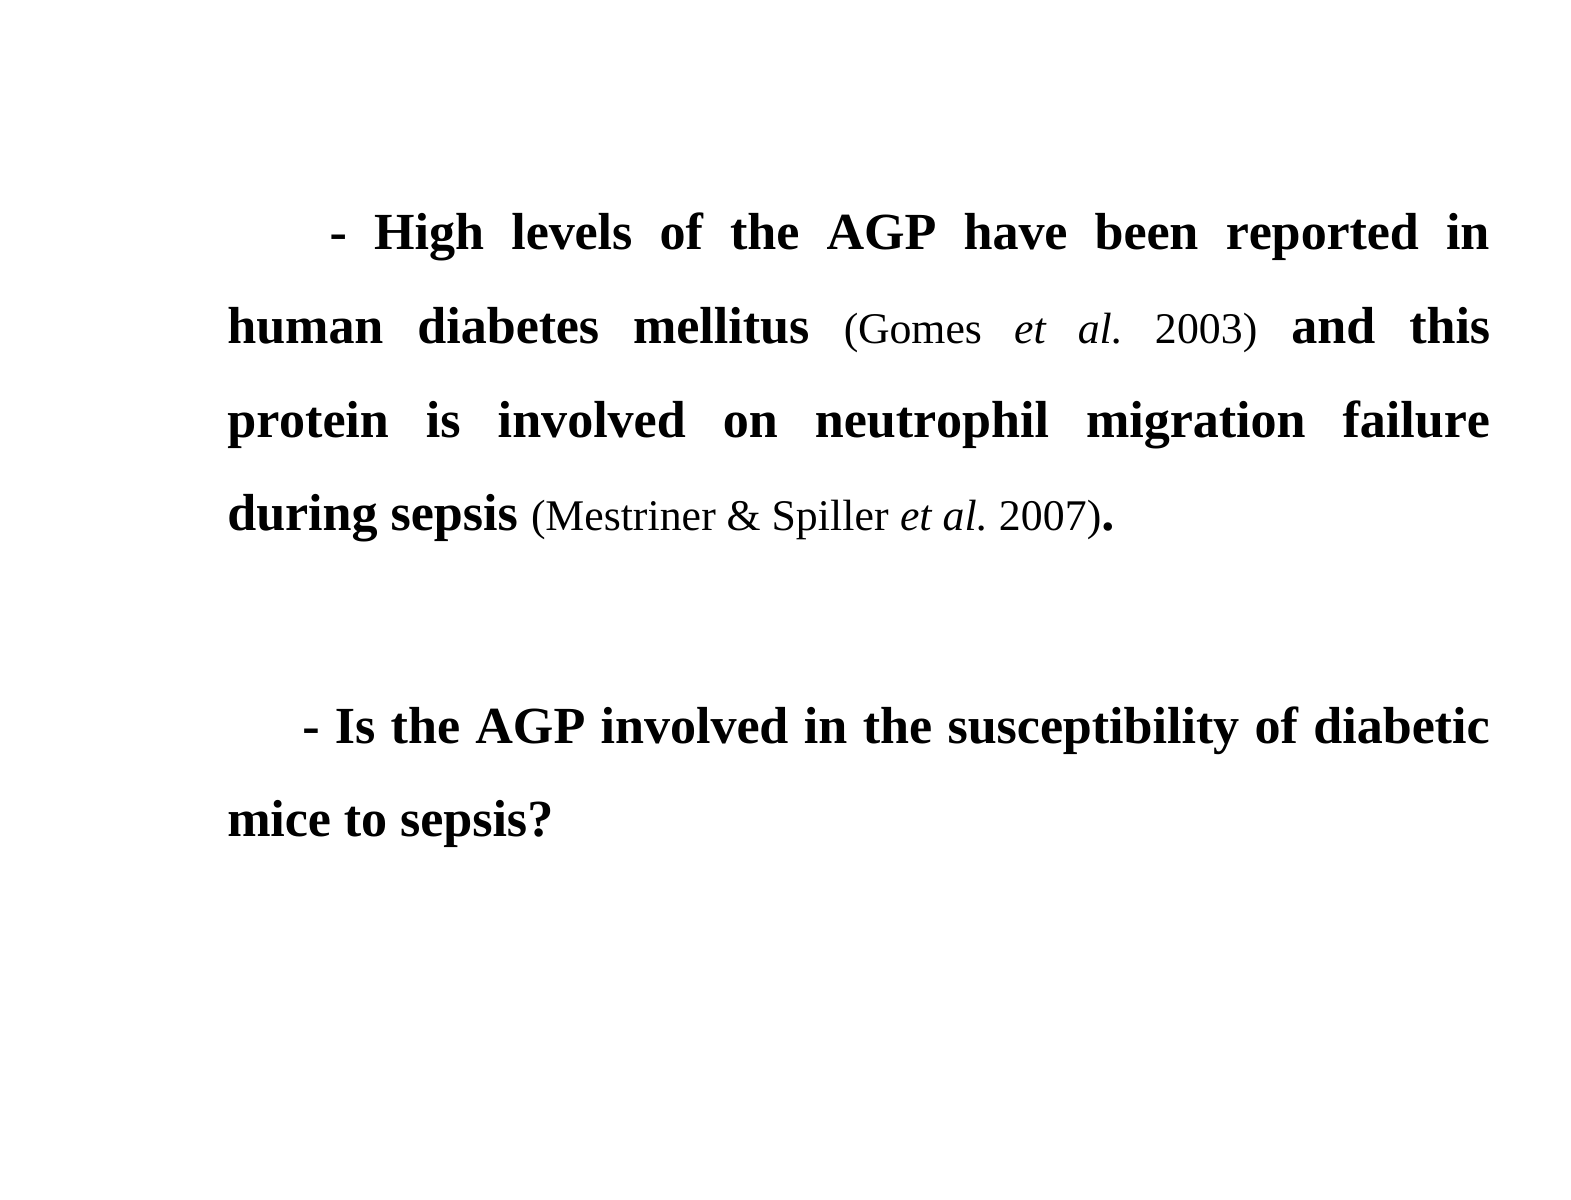

# - High levels of the AGP have been reported in human diabetes mellitus (Gomes et al. 2003) and this protein is involved on neutrophil migration failure during sepsis (Mestriner & Spiller et al. 2007).
	- Is the AGP involved in the susceptibility of diabetic mice to sepsis?